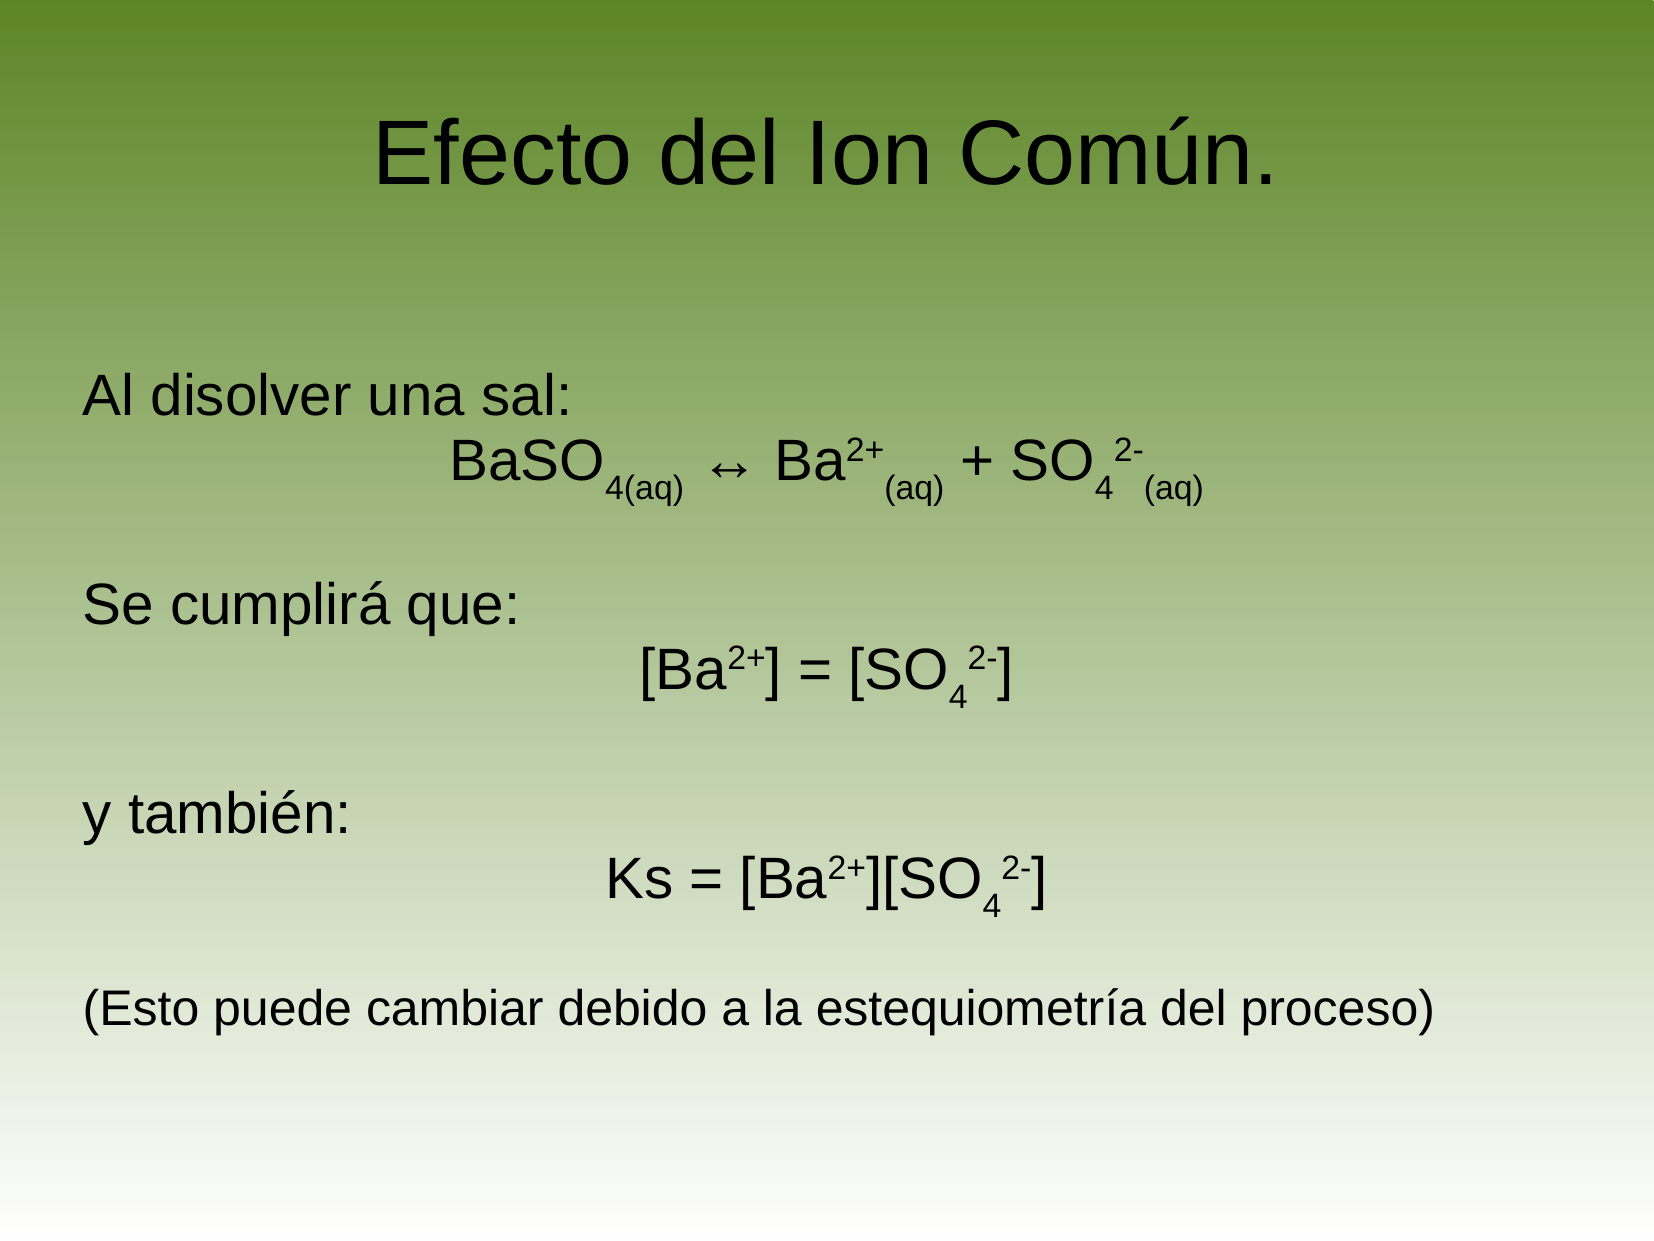

# Efecto del Ion Común.
Al disolver una sal:
BaSO4(aq) ↔ Ba2+(aq) + SO42-(aq)
Se cumplirá que:
[Ba2+] = [SO42-]
y también:
Ks = [Ba2+][SO42-]
(Esto puede cambiar debido a la estequiometría del proceso)